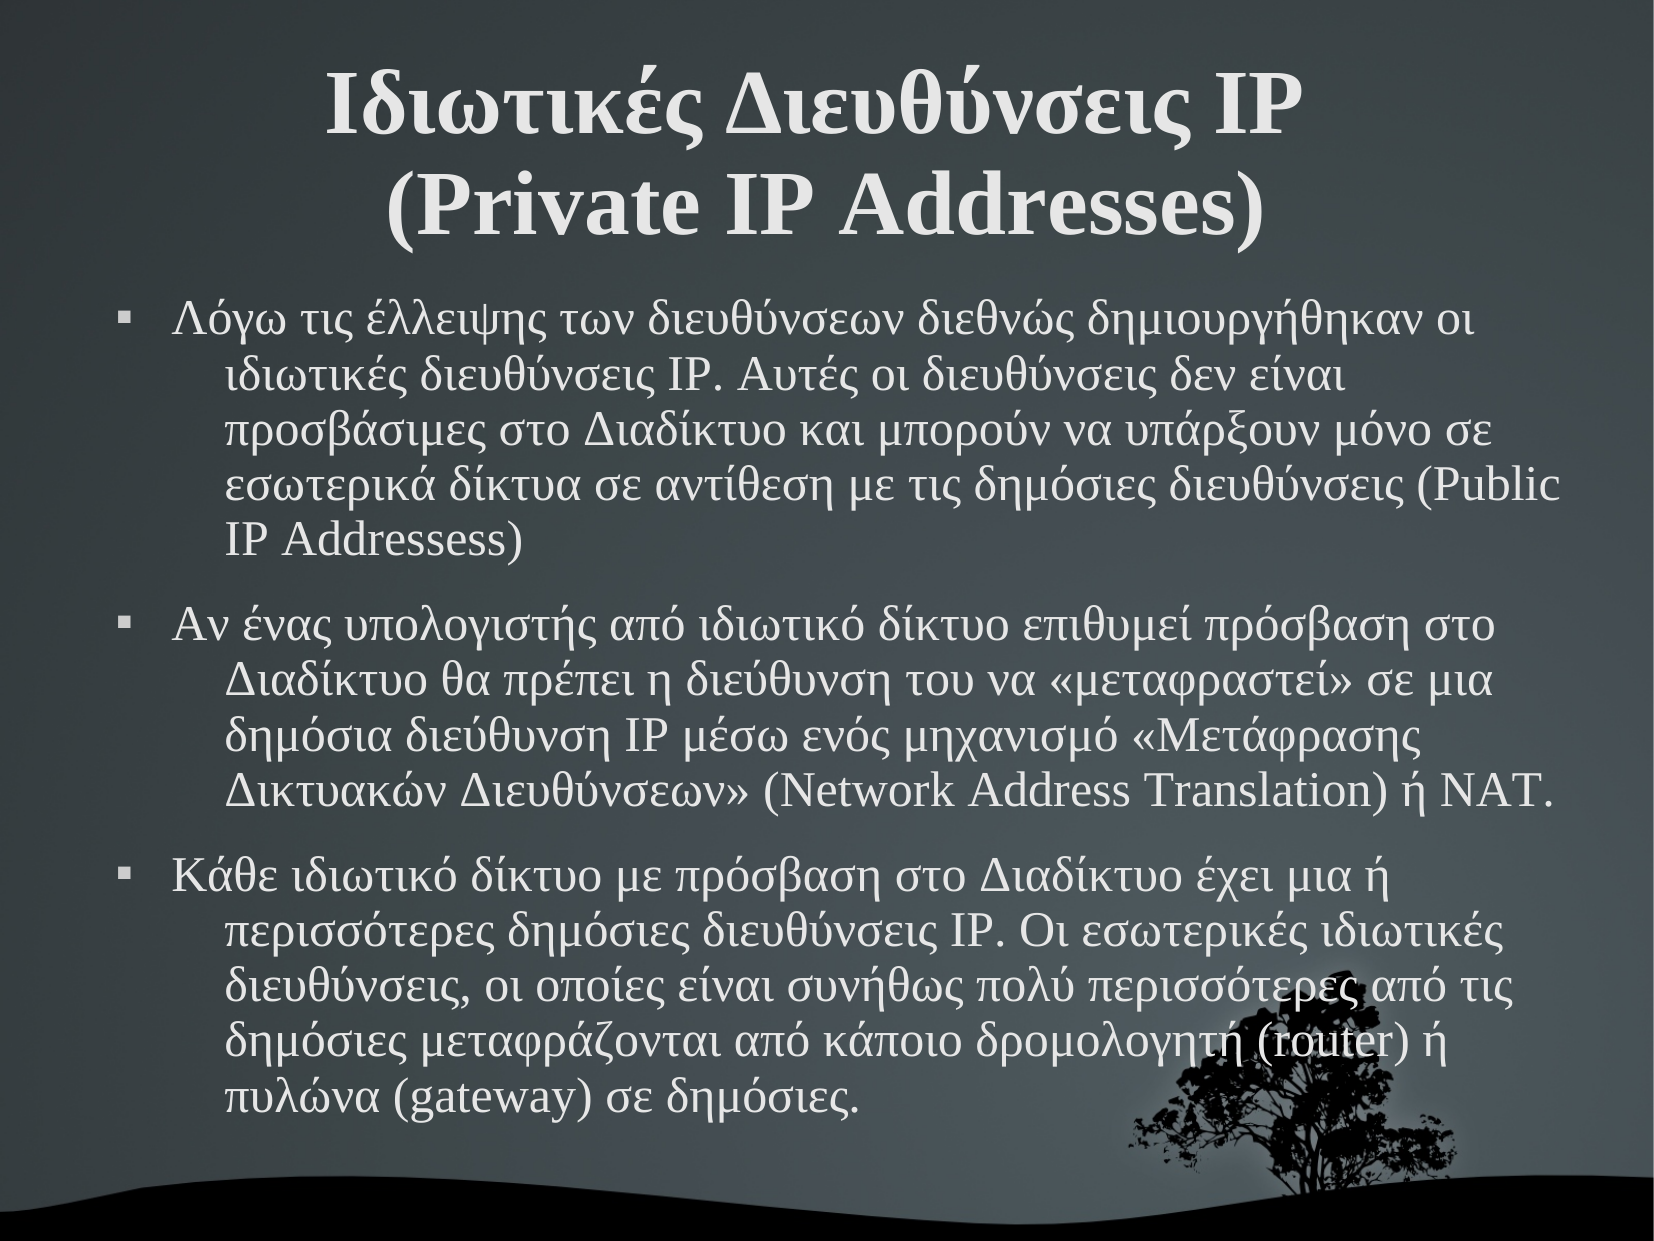

# Ιδιωτικές Διευθύνσεις IP (Private IP Addresses)
Λόγω τις έλλειψης των διευθύνσεων διεθνώς δημιουργήθηκαν οι ιδιωτικές διευθύνσεις IP. Αυτές οι διευθύνσεις δεν είναι προσβάσιμες στο Διαδίκτυο και μπορούν να υπάρξουν μόνο σε εσωτερικά δίκτυα σε αντίθεση με τις δημόσιες διευθύνσεις (Public IP Addressess)
Αν ένας υπολογιστής από ιδιωτικό δίκτυο επιθυμεί πρόσβαση στο Διαδίκτυο θα πρέπει η διεύθυνση του να «μεταφραστεί» σε μια δημόσια διεύθυνση IP μέσω ενός μηχανισμό «Μετάφρασης Δικτυακών Διευθύνσεων» (Network Address Translation) ή NAT.
Κάθε ιδιωτικό δίκτυο με πρόσβαση στο Διαδίκτυο έχει μια ή περισσότερες δημόσιες διευθύνσεις IP. Οι εσωτερικές ιδιωτικές διευθύνσεις, οι οποίες είναι συνήθως πολύ περισσότερες από τις δημόσιες μεταφράζονται από κάποιο δρομολογητή (router) ή πυλώνα (gateway) σε δημόσιες.